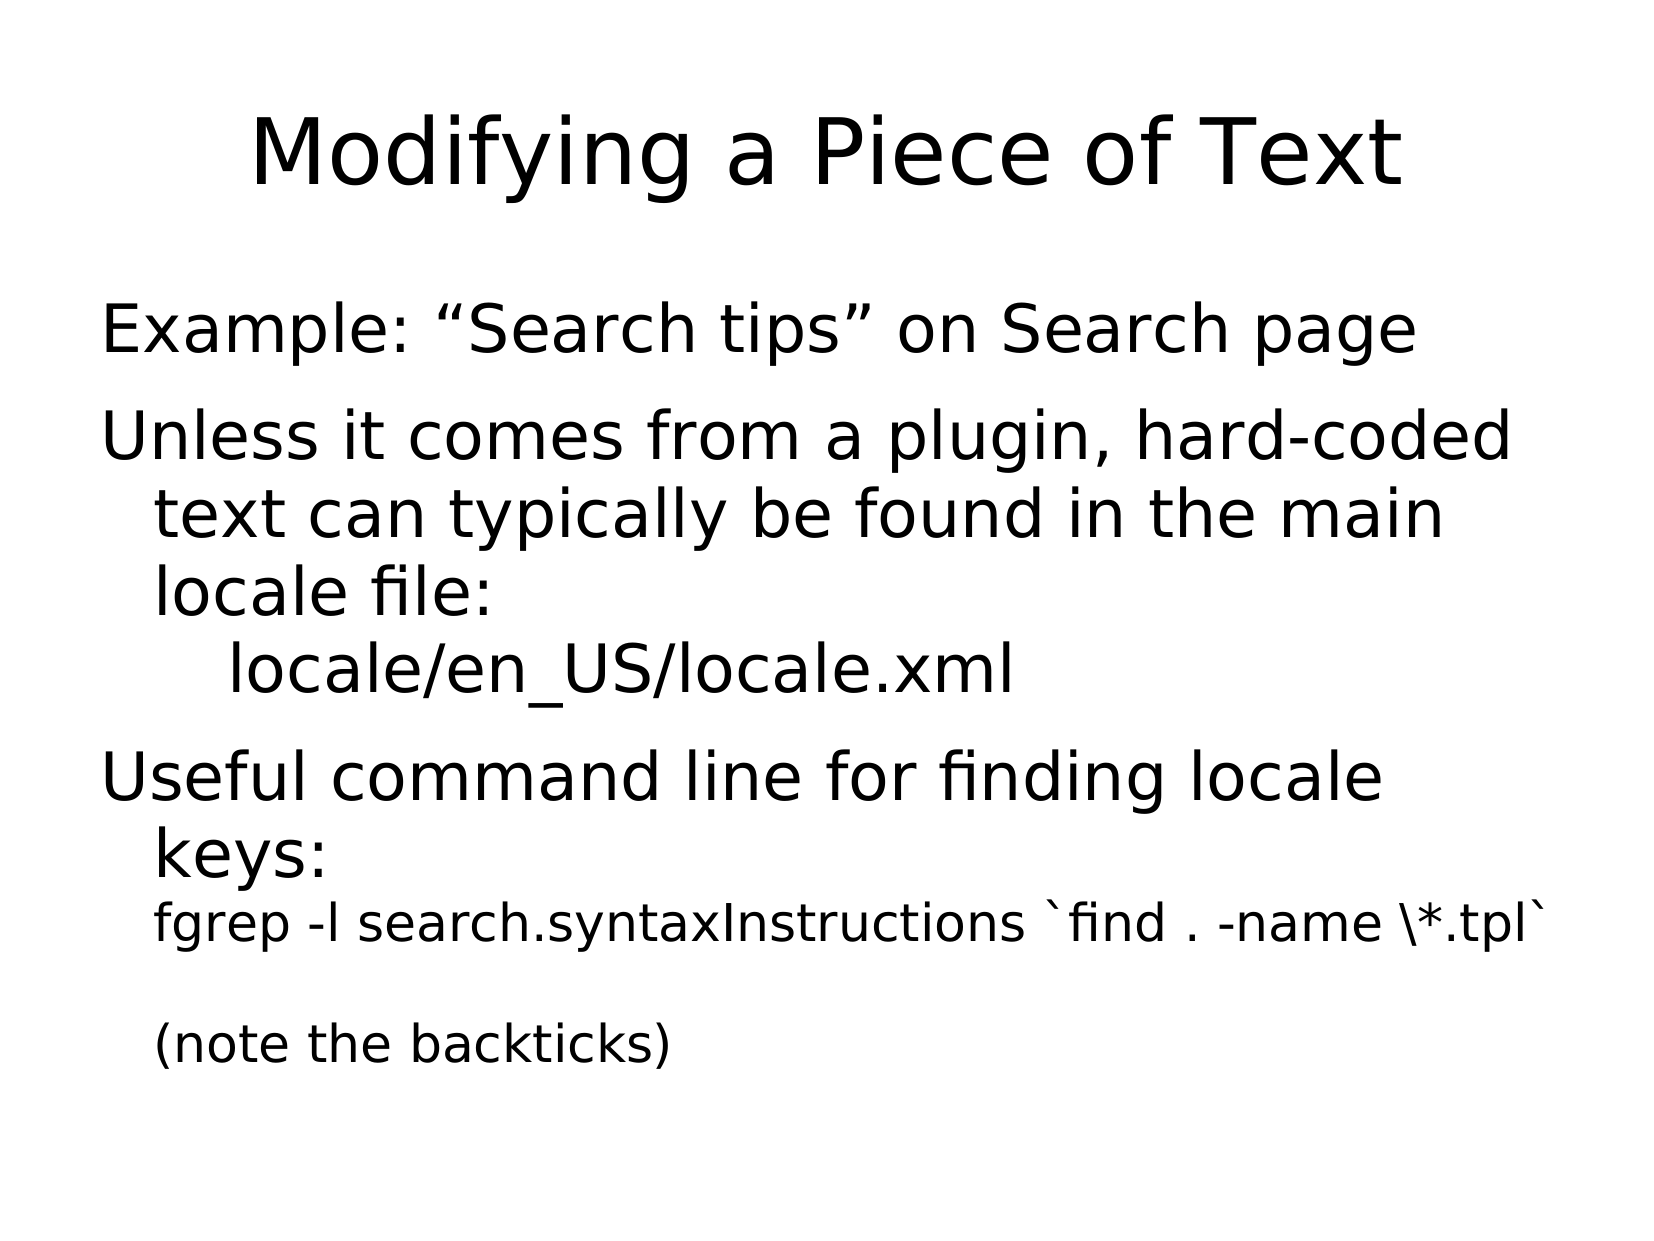

# Modifying a Piece of Text
Example: “Search tips” on Search page
Unless it comes from a plugin, hard-coded text can typically be found in the main locale file:
	locale/en_US/locale.xml
Useful command line for finding locale keys:
fgrep -l search.syntaxInstructions `find . -name \*.tpl`
(note the backticks)